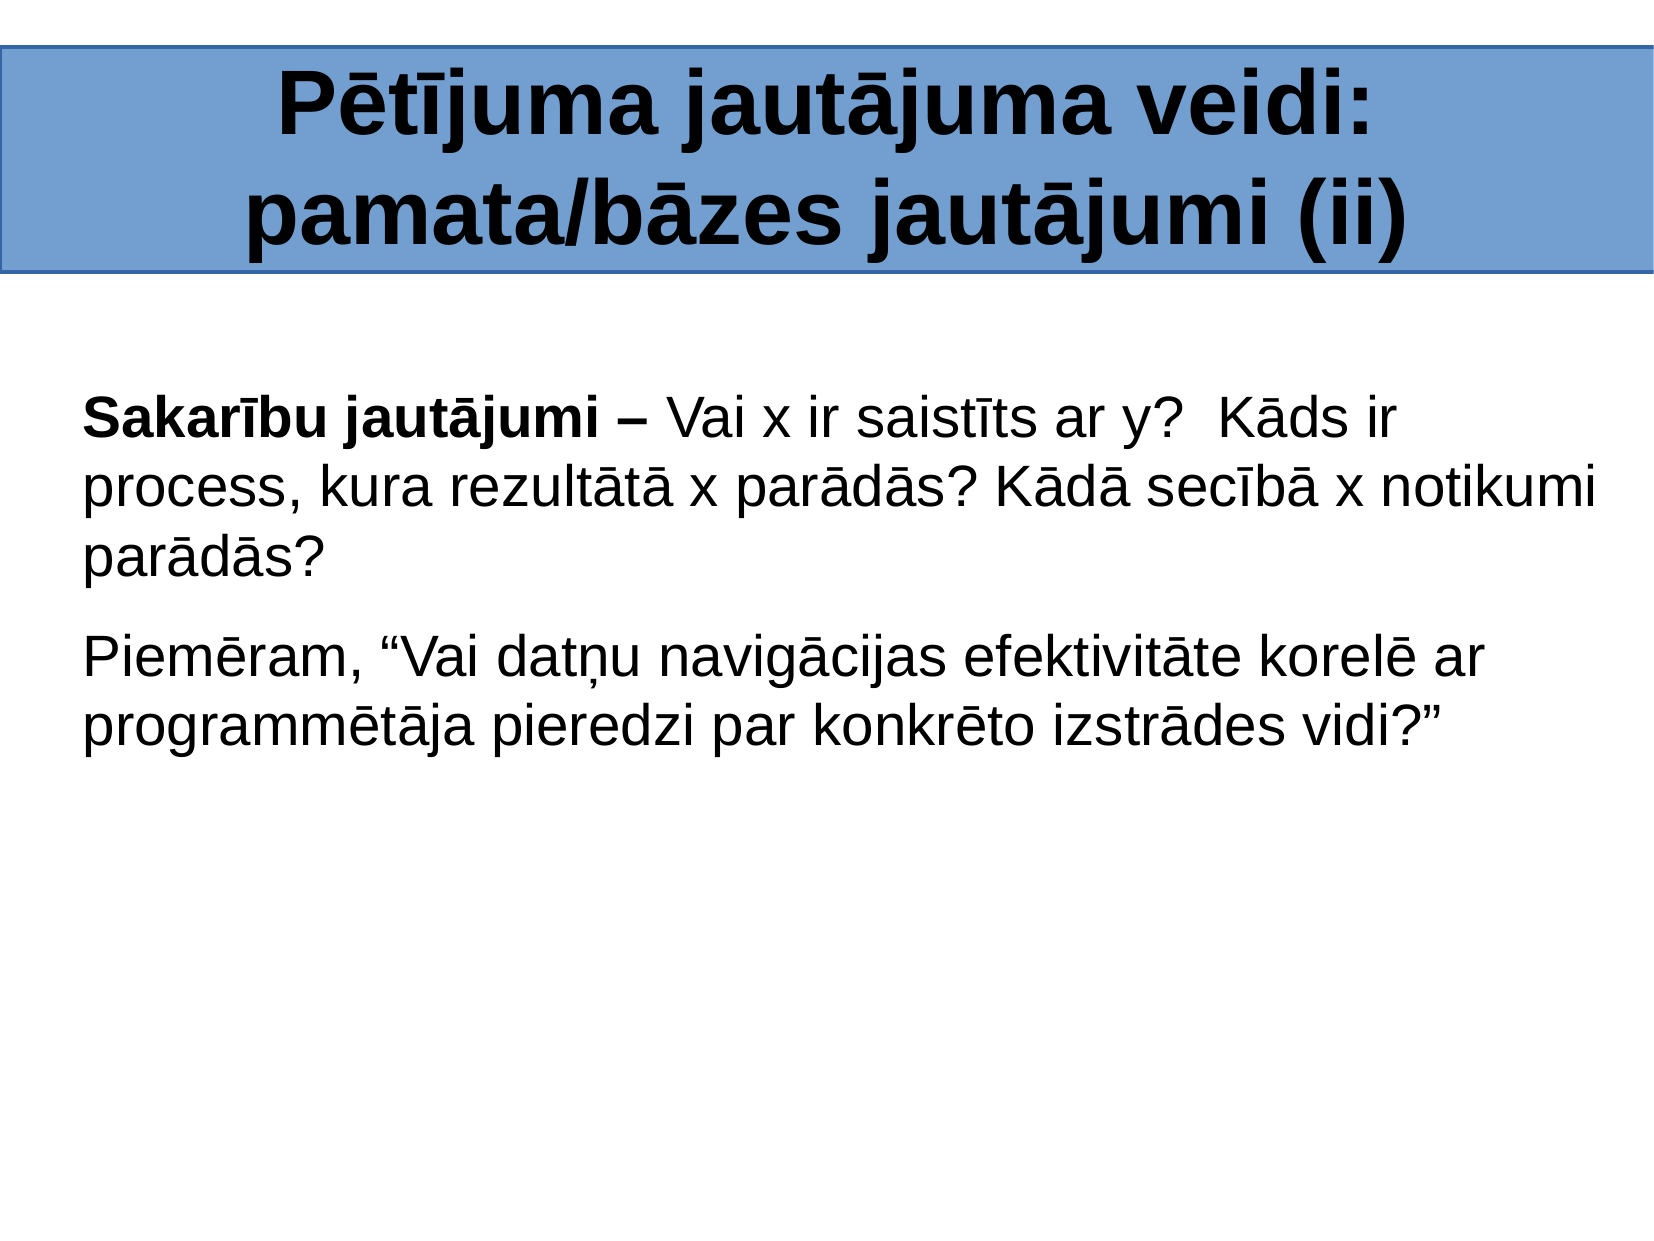

# Pētījuma jautājuma veidi: pamata/bāzes jautājumi (ii)
Sakarību jautājumi – Vai x ir saistīts ar y? Kāds ir process, kura rezultātā x parādās? Kādā secībā x notikumi parādās?
Piemēram, “Vai datņu navigācijas efektivitāte korelē ar programmētāja pieredzi par konkrēto izstrādes vidi?”